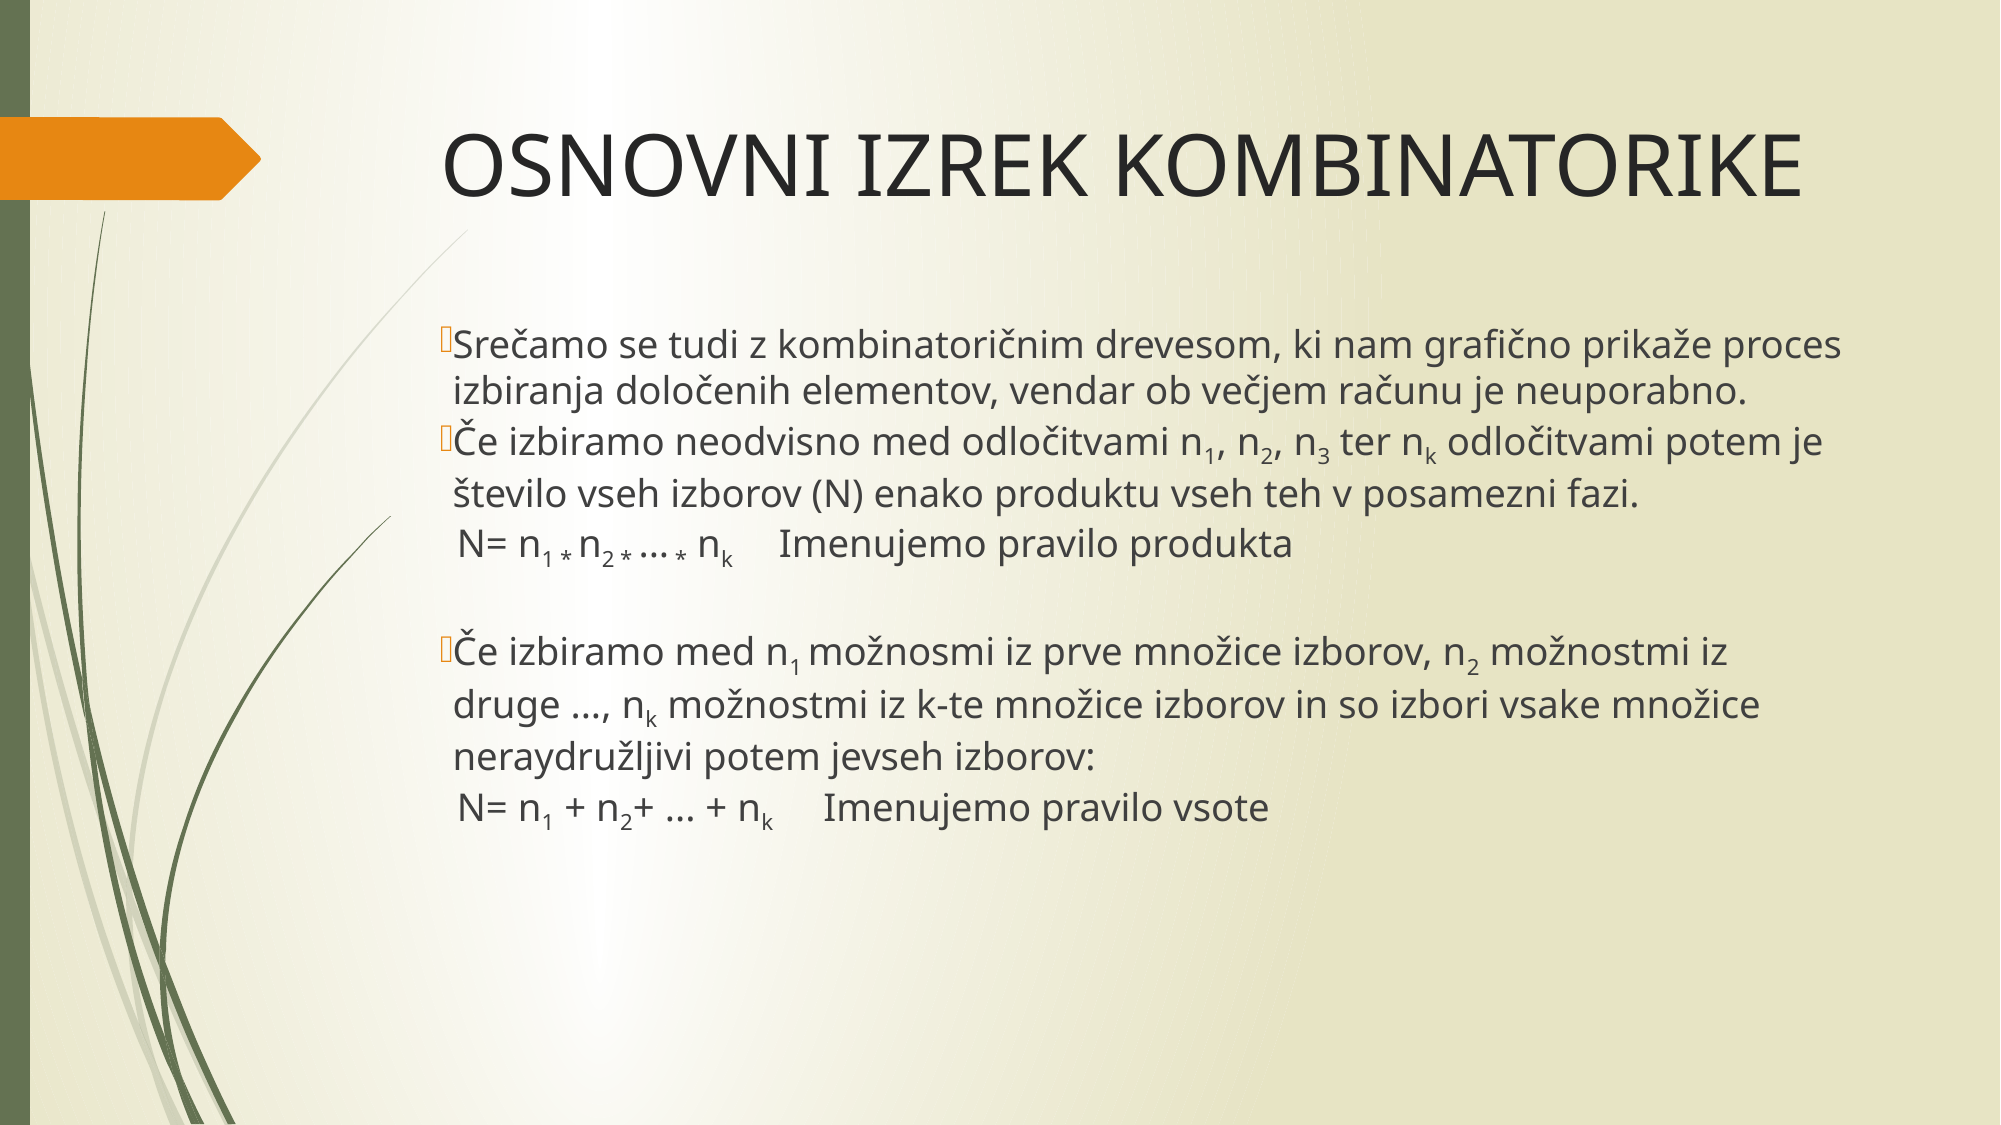

# OSNOVNI IZREK KOMBINATORIKE
Srečamo se tudi z kombinatoričnim drevesom, ki nam grafično prikaže proces izbiranja določenih elementov, vendar ob večjem računu je neuporabno.
Če izbiramo neodvisno med odločitvami n1, n2, n3 ter nk odločitvami potem je število vseh izborov (N) enako produktu vseh teh v posamezni fazi.
		N= n1 * n2 * ... * nk Imenujemo pravilo produkta
Če izbiramo med n1 možnosmi iz prve množice izborov, n2 možnostmi iz druge ..., nk možnostmi iz k-te množice izborov in so izbori vsake množice neraydružljivi potem jevseh izborov:
		N= n1 + n2+ ... + nk Imenujemo pravilo vsote